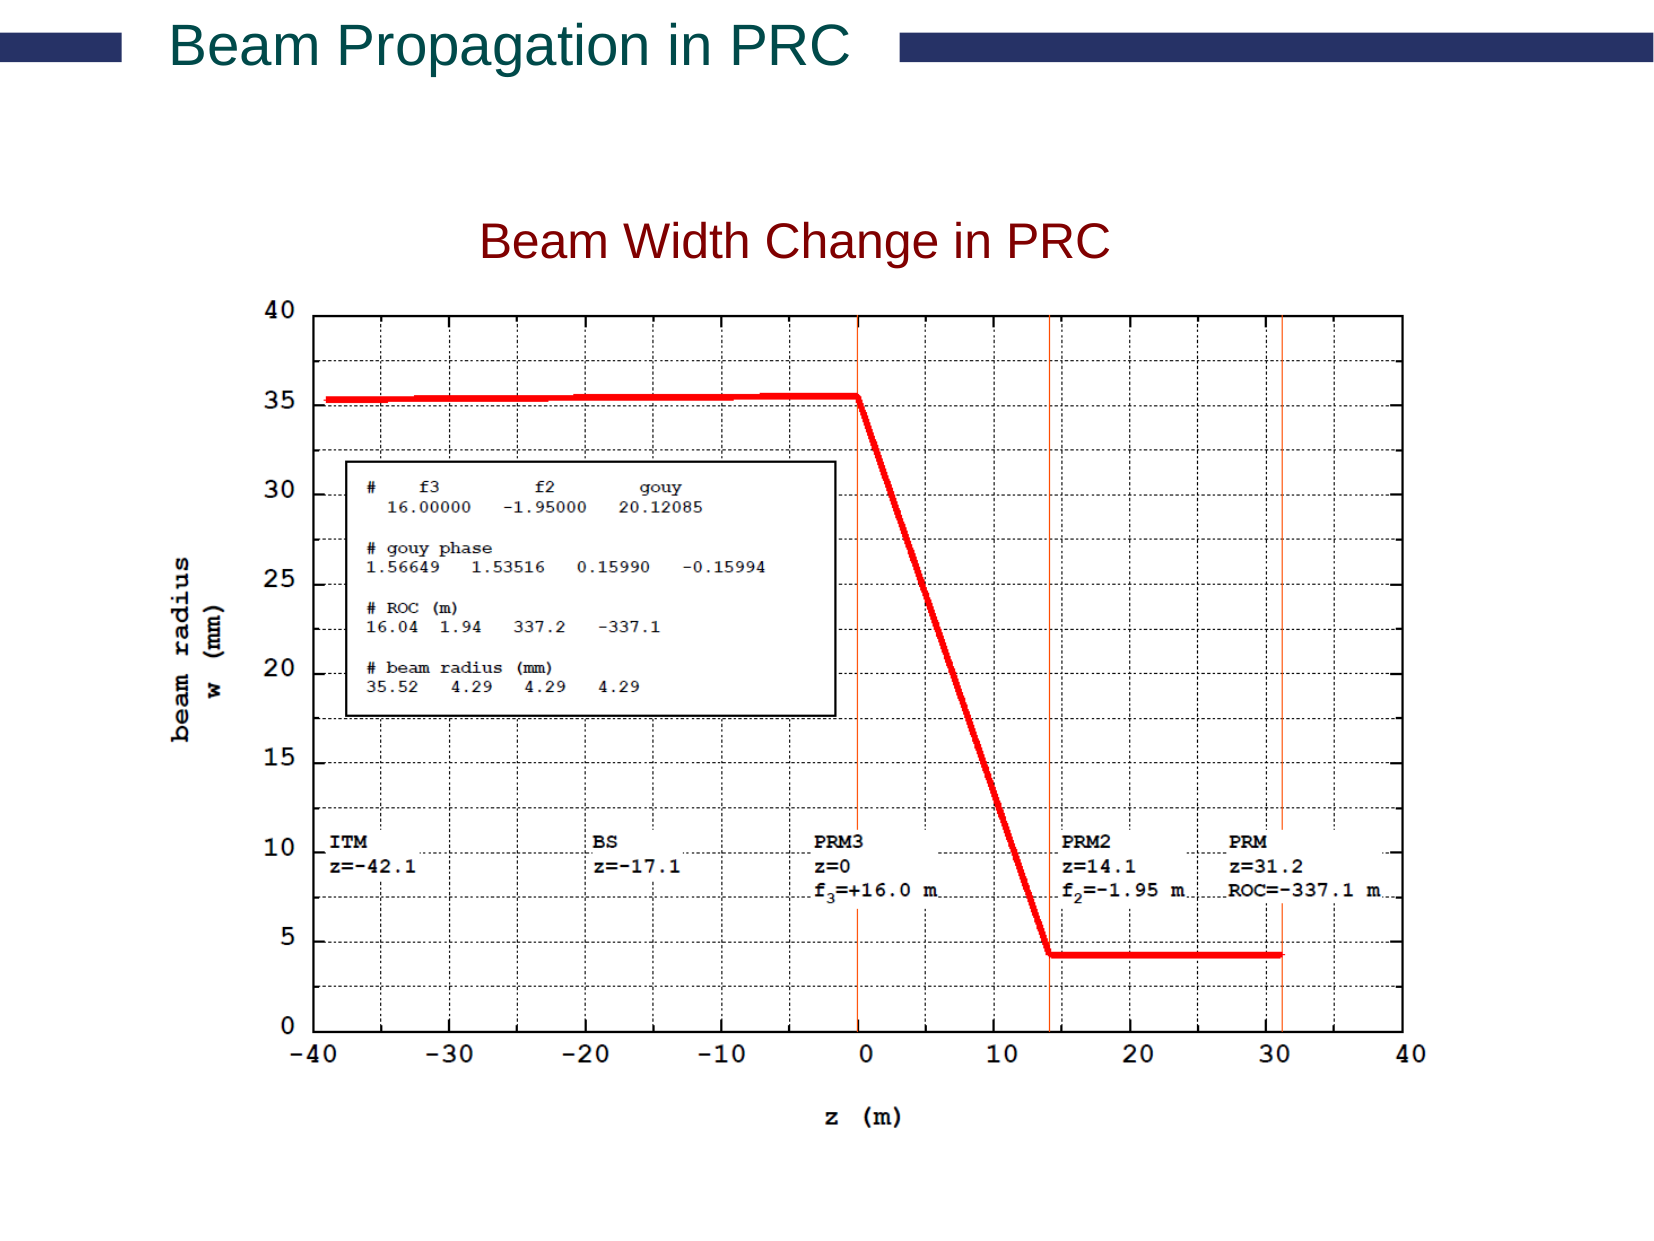

# Beam Propagation in PRC
Beam Width Change in PRC